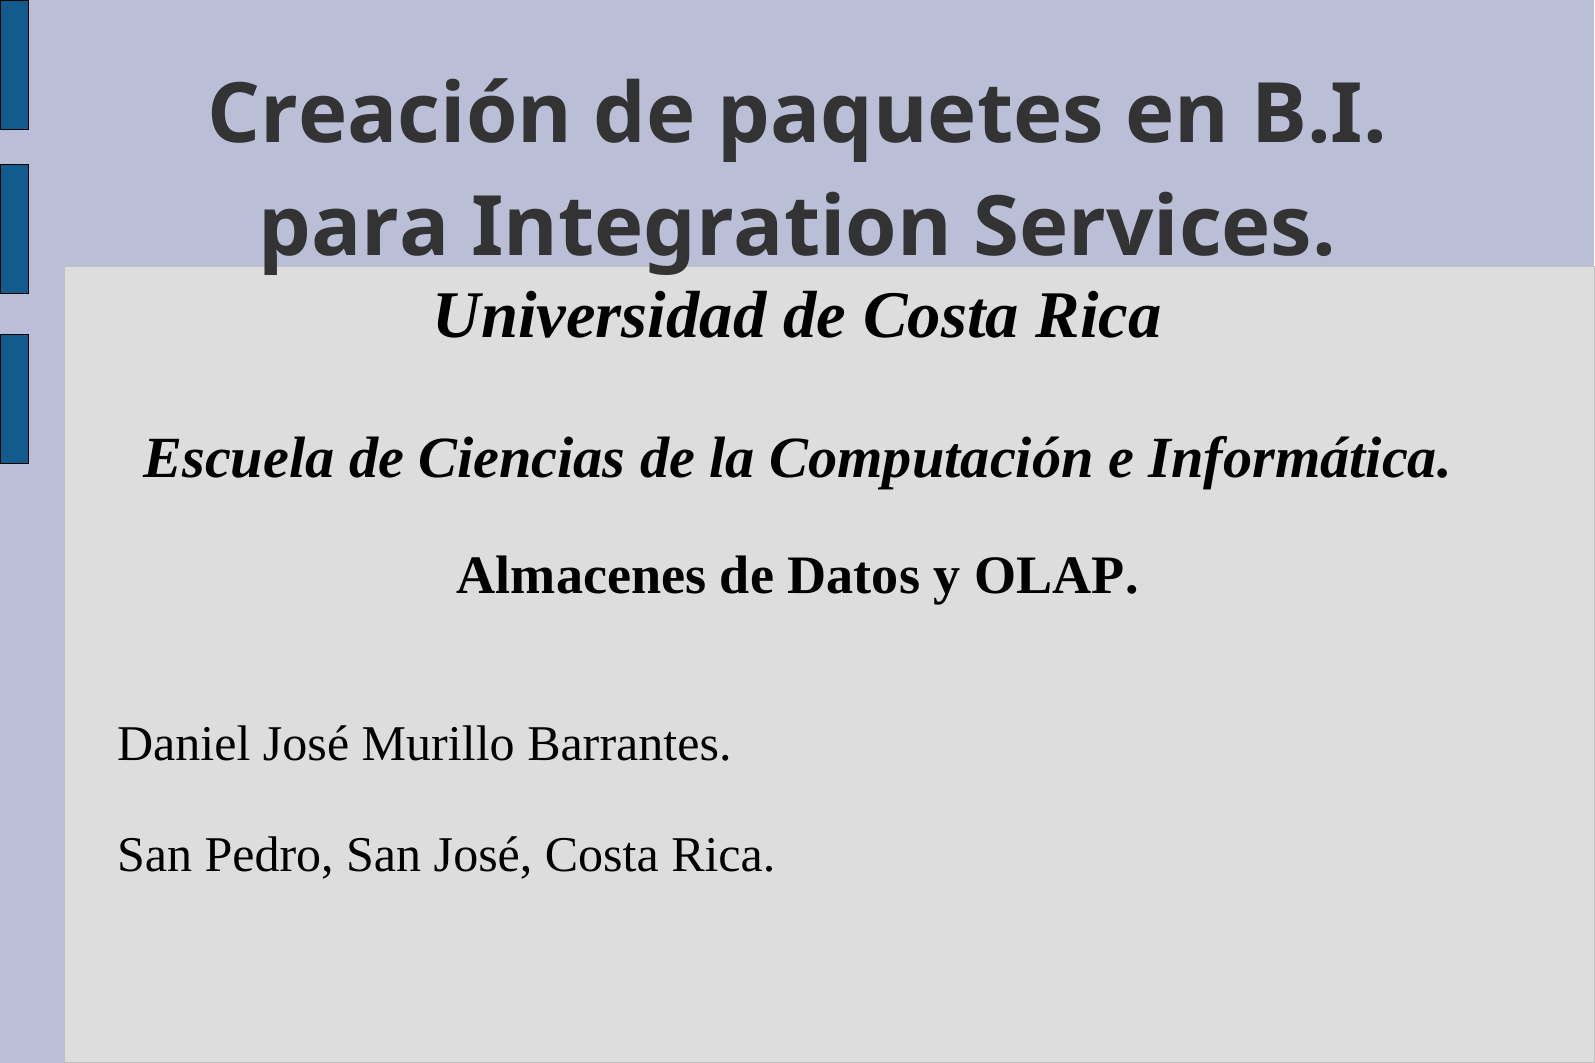

# Creación de paquetes en B.I. para Integration Services.
Universidad de Costa Rica
Escuela de Ciencias de la Computación e Informática.
Almacenes de Datos y OLAP.
Daniel José Murillo Barrantes.
San Pedro, San José, Costa Rica.